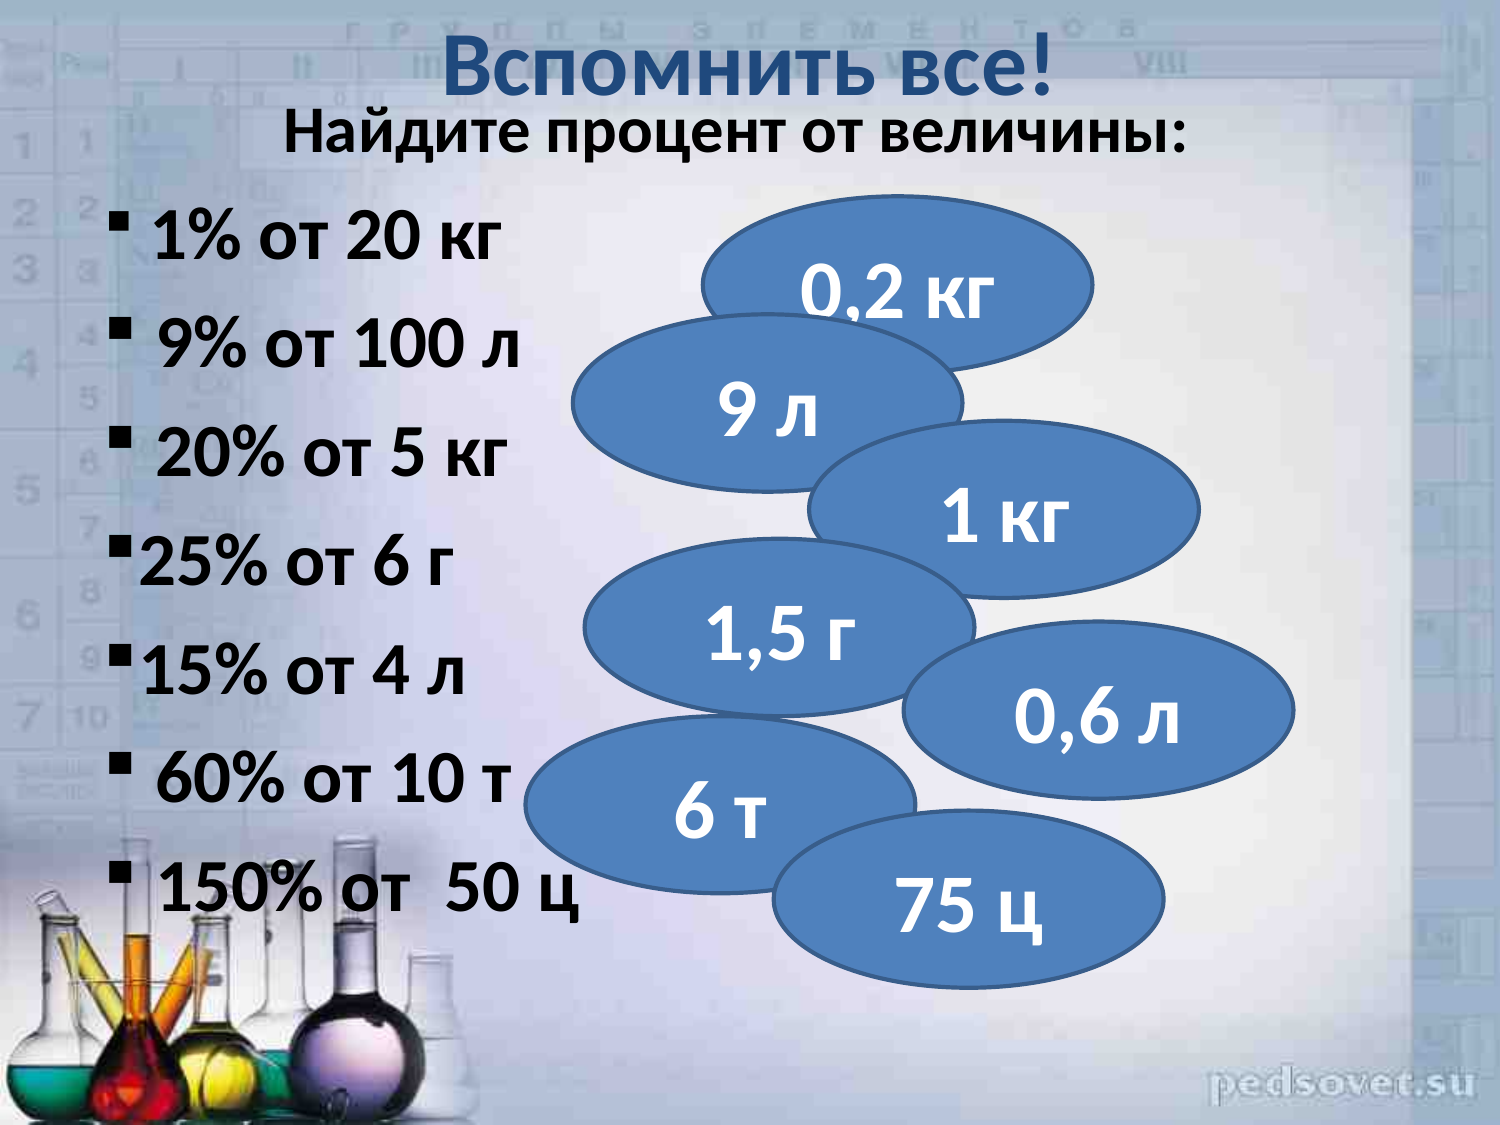

Вспомнить все!
# Найдите процент от величины:
 1% от 20 кг
 9% от 100 л
 20% от 5 кг
25% от 6 г
15% от 4 л
 60% от 10 т
 150% от 50 ц
0,2 кг
9 л
1 кг
1,5 г
0,6 л
6 т
75 ц